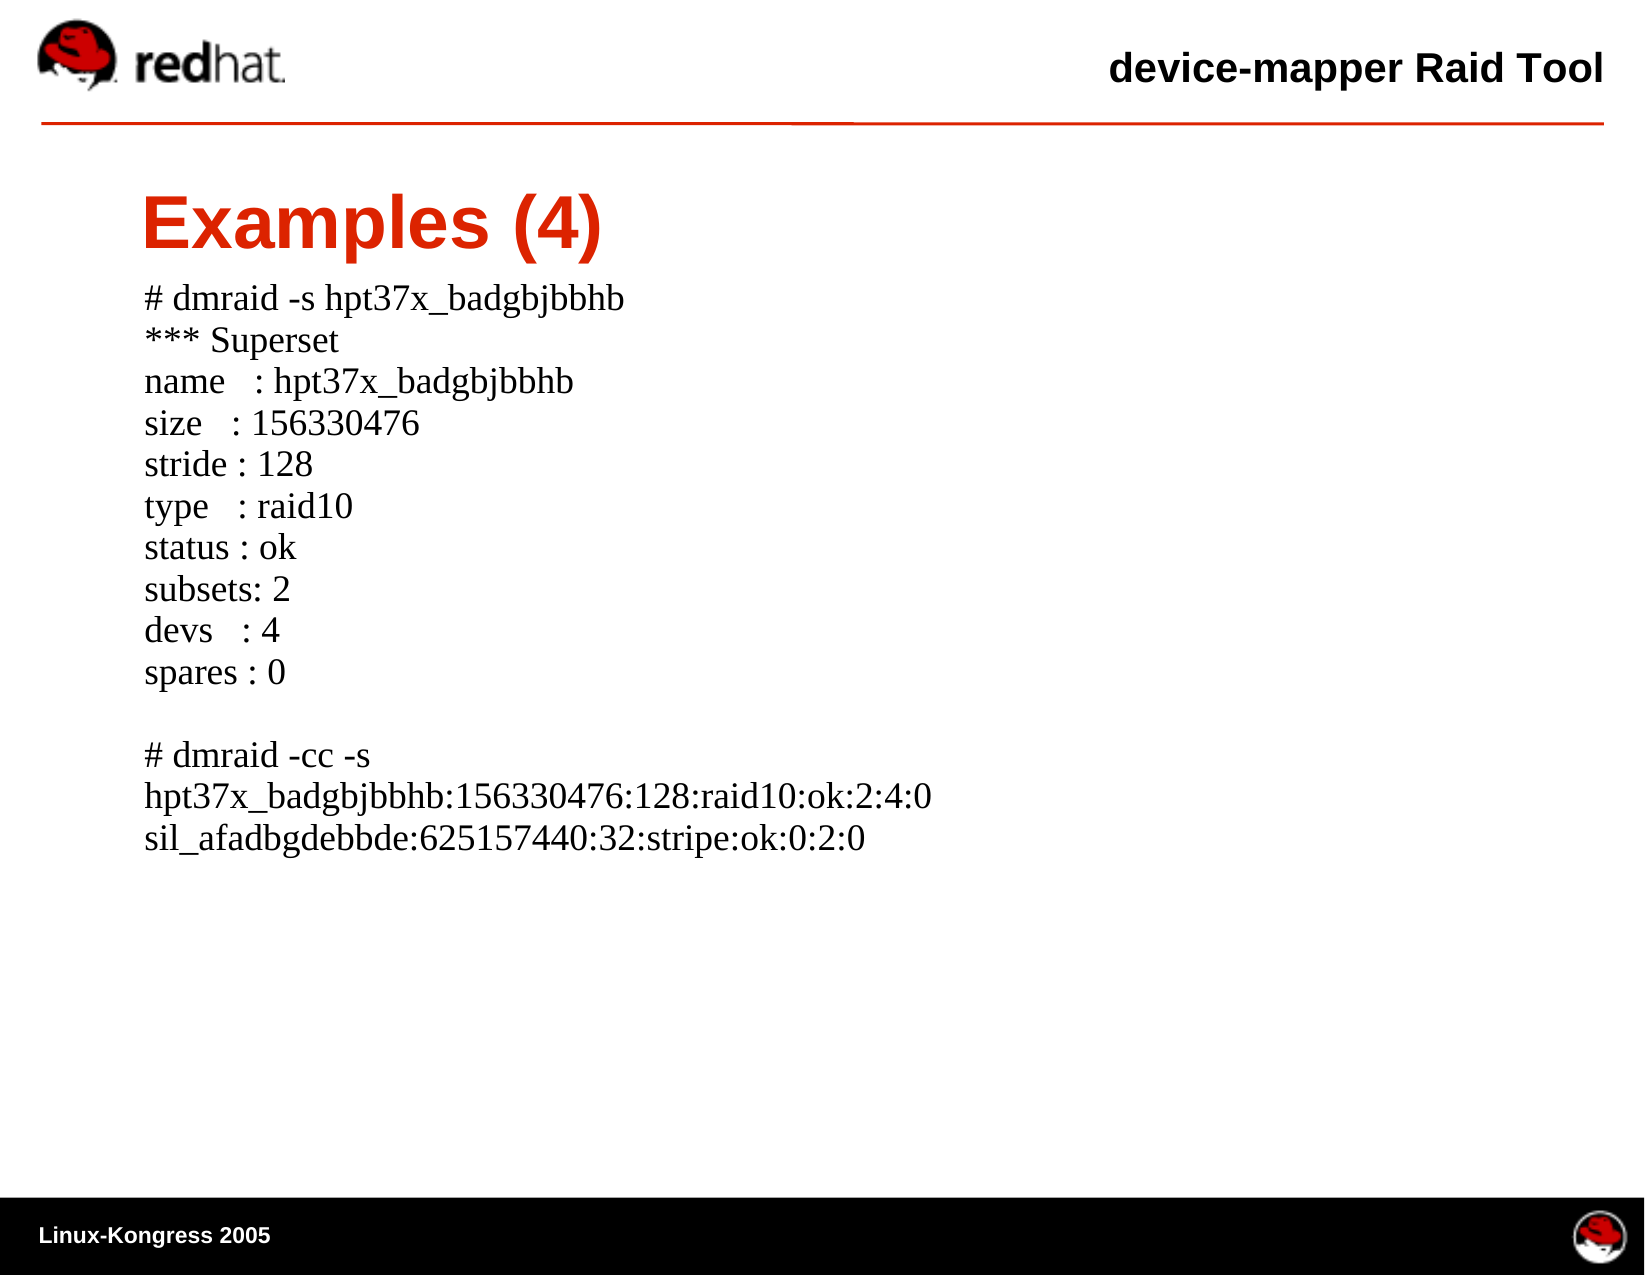

device-mapper Raid Tool
Examples (4)
# dmraid -s hpt37x_badgbjbbhb
*** Superset
name : hpt37x_badgbjbbhb
size : 156330476
stride : 128
type : raid10
status : ok
subsets: 2
devs : 4
spares : 0
# dmraid -cc -s
hpt37x_badgbjbbhb:156330476:128:raid10:ok:2:4:0
sil_afadbgdebbde:625157440:32:stripe:ok:0:2:0
Linux-Kongress 2005